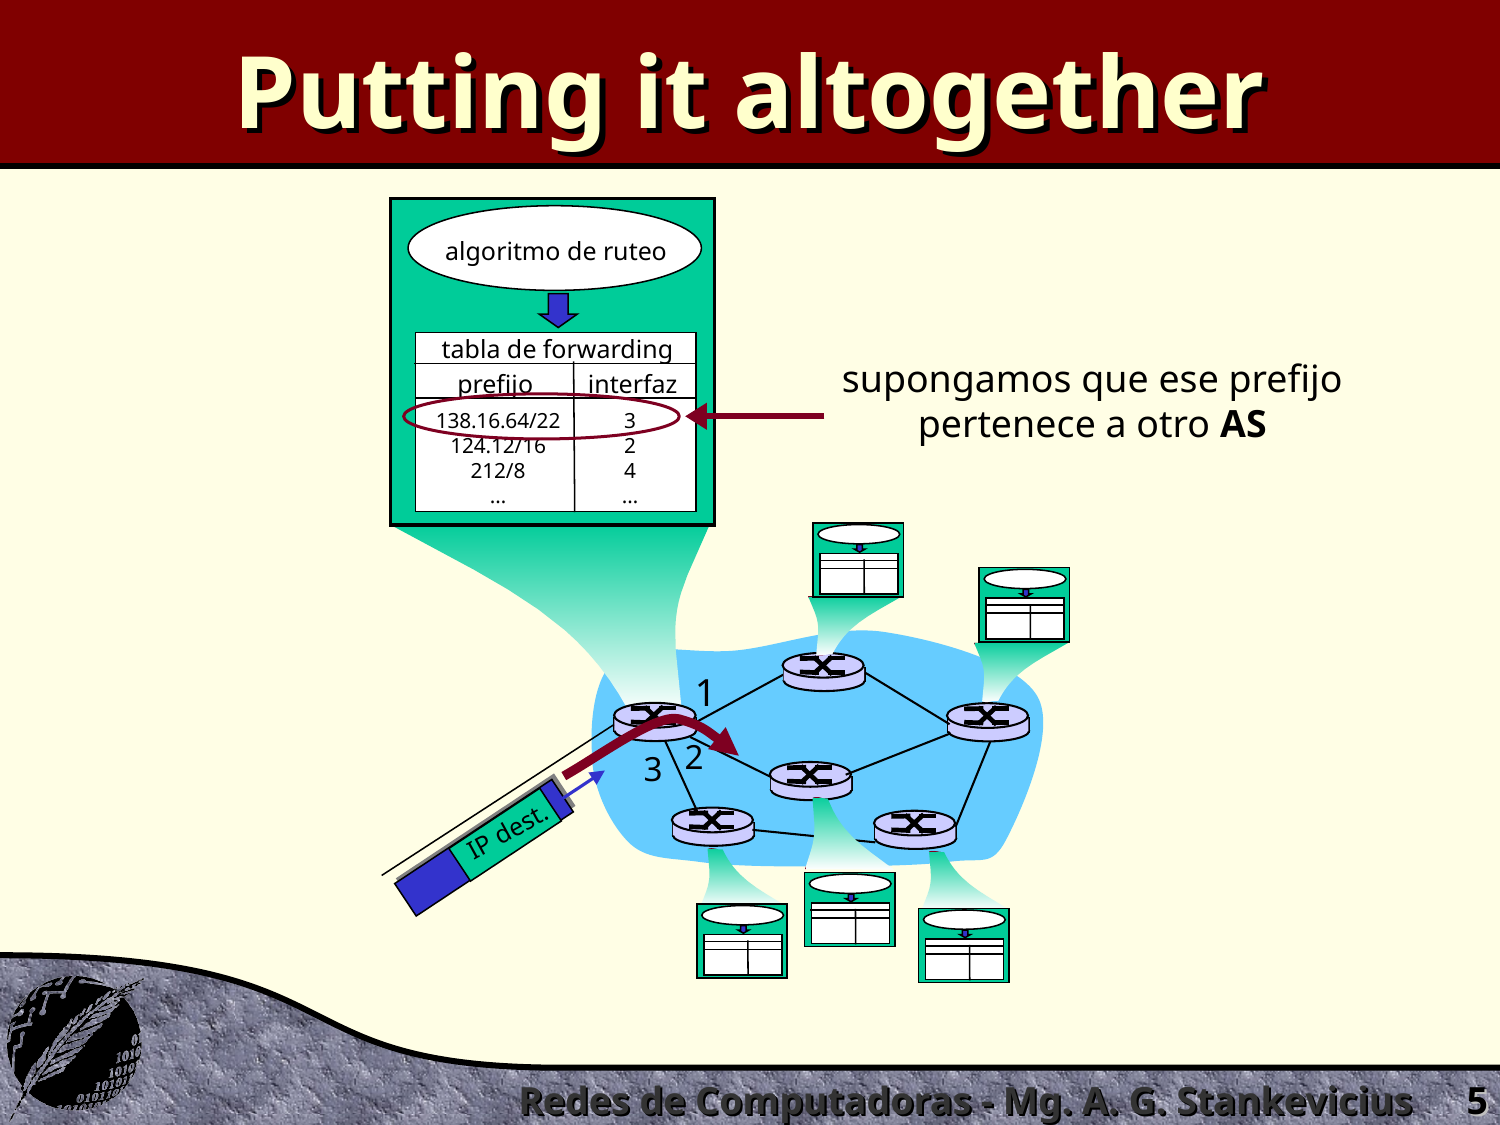

# Putting it altogether
algoritmo de ruteo
tabla de forwarding
prefijo
interfaz
138.16.64/22
124.12/16
212/8
…
3
2
4
…
supongamos que ese prefijo
pertenece a otro AS
1
2
3
IP dest.
5